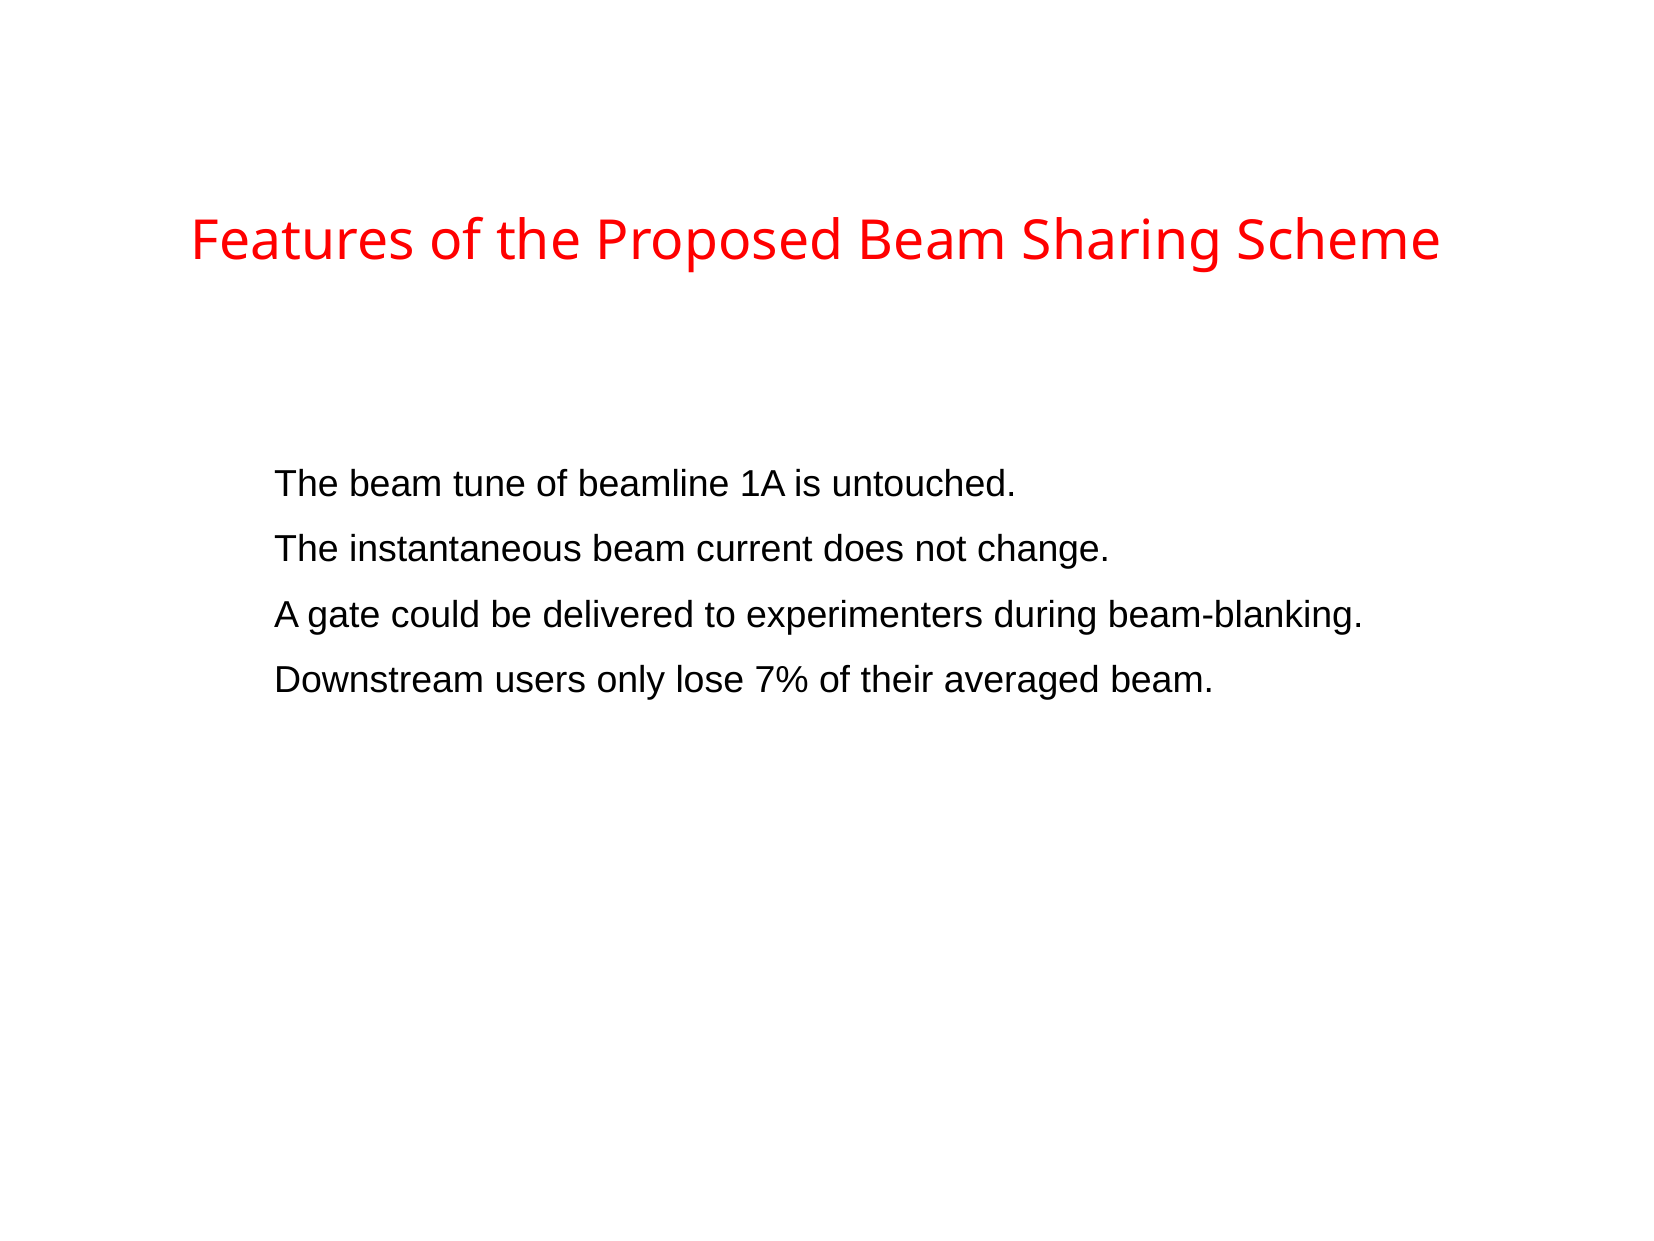

Features of the Proposed Beam Sharing Scheme
 The beam tune of beamline 1A is untouched.
 The instantaneous beam current does not change.
 A gate could be delivered to experimenters during beam-blanking.
 Downstream users only lose 7% of their averaged beam.